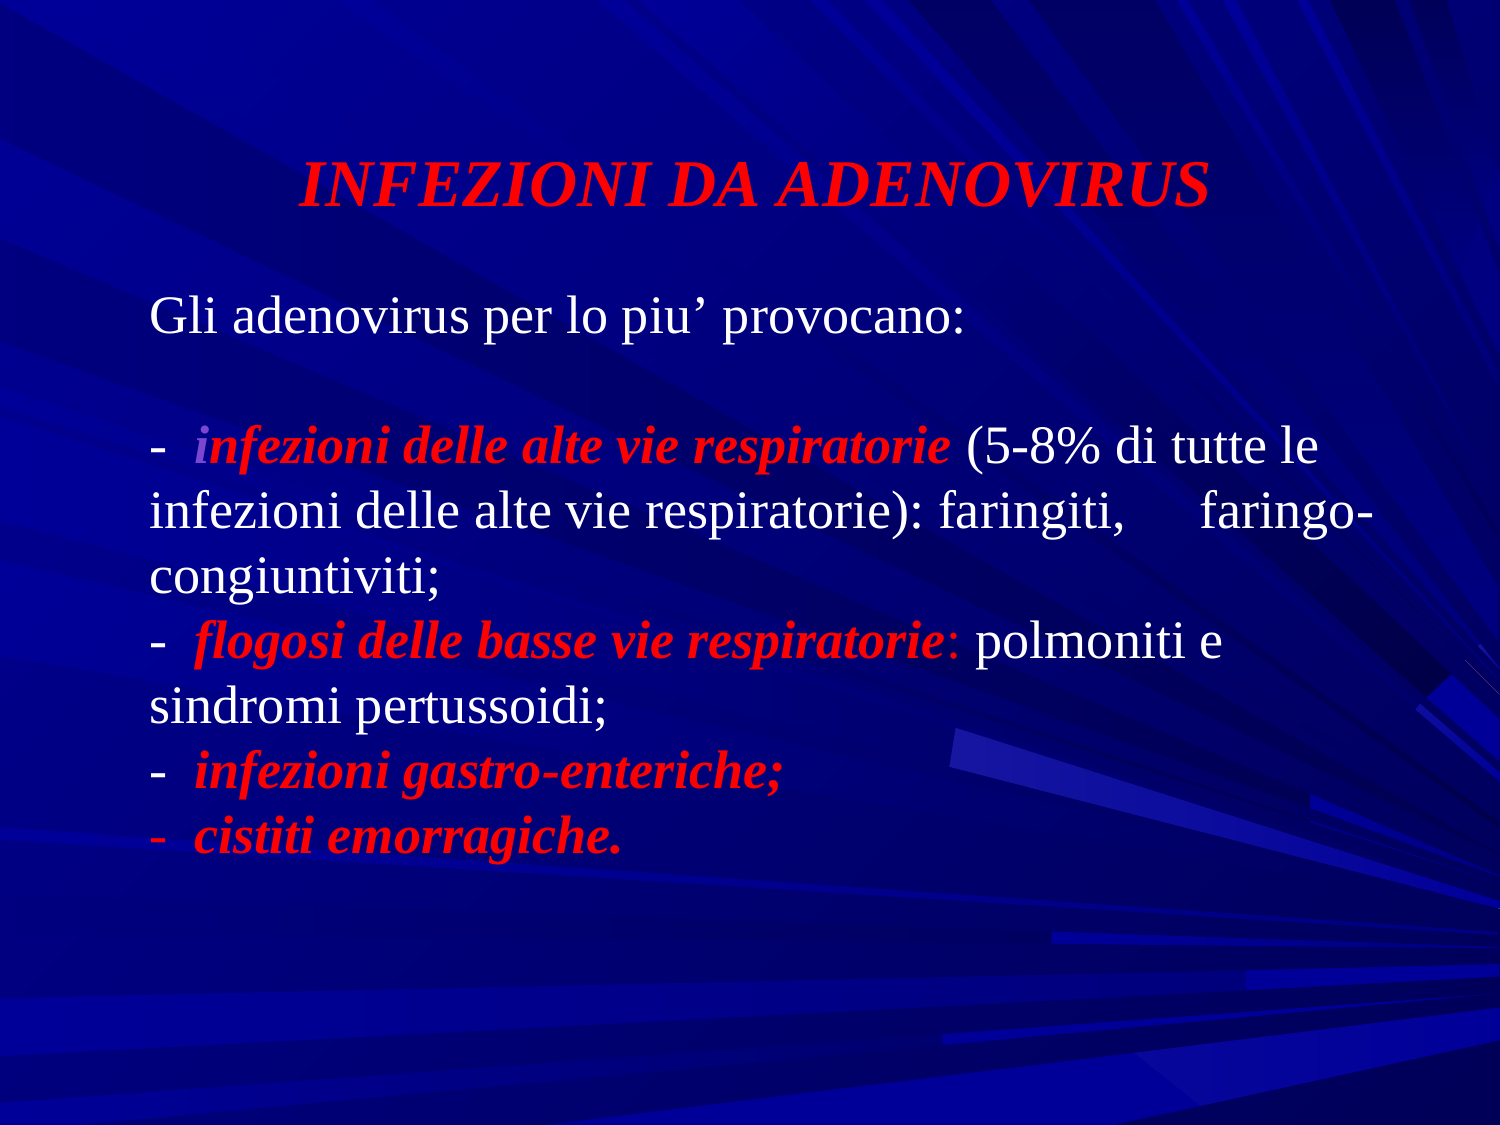

INFEZIONI DA ADENOVIRUS
Gli adenovirus per lo piu’ provocano:
-  infezioni delle alte vie respiratorie (5-8% di tutte le 	infezioni delle alte vie respiratorie): faringiti, 	faringo-congiuntiviti;
-  flogosi delle basse vie respiratorie: polmoniti e 	sindromi pertussoidi;
-  infezioni gastro-enteriche;
-  cistiti emorragiche.